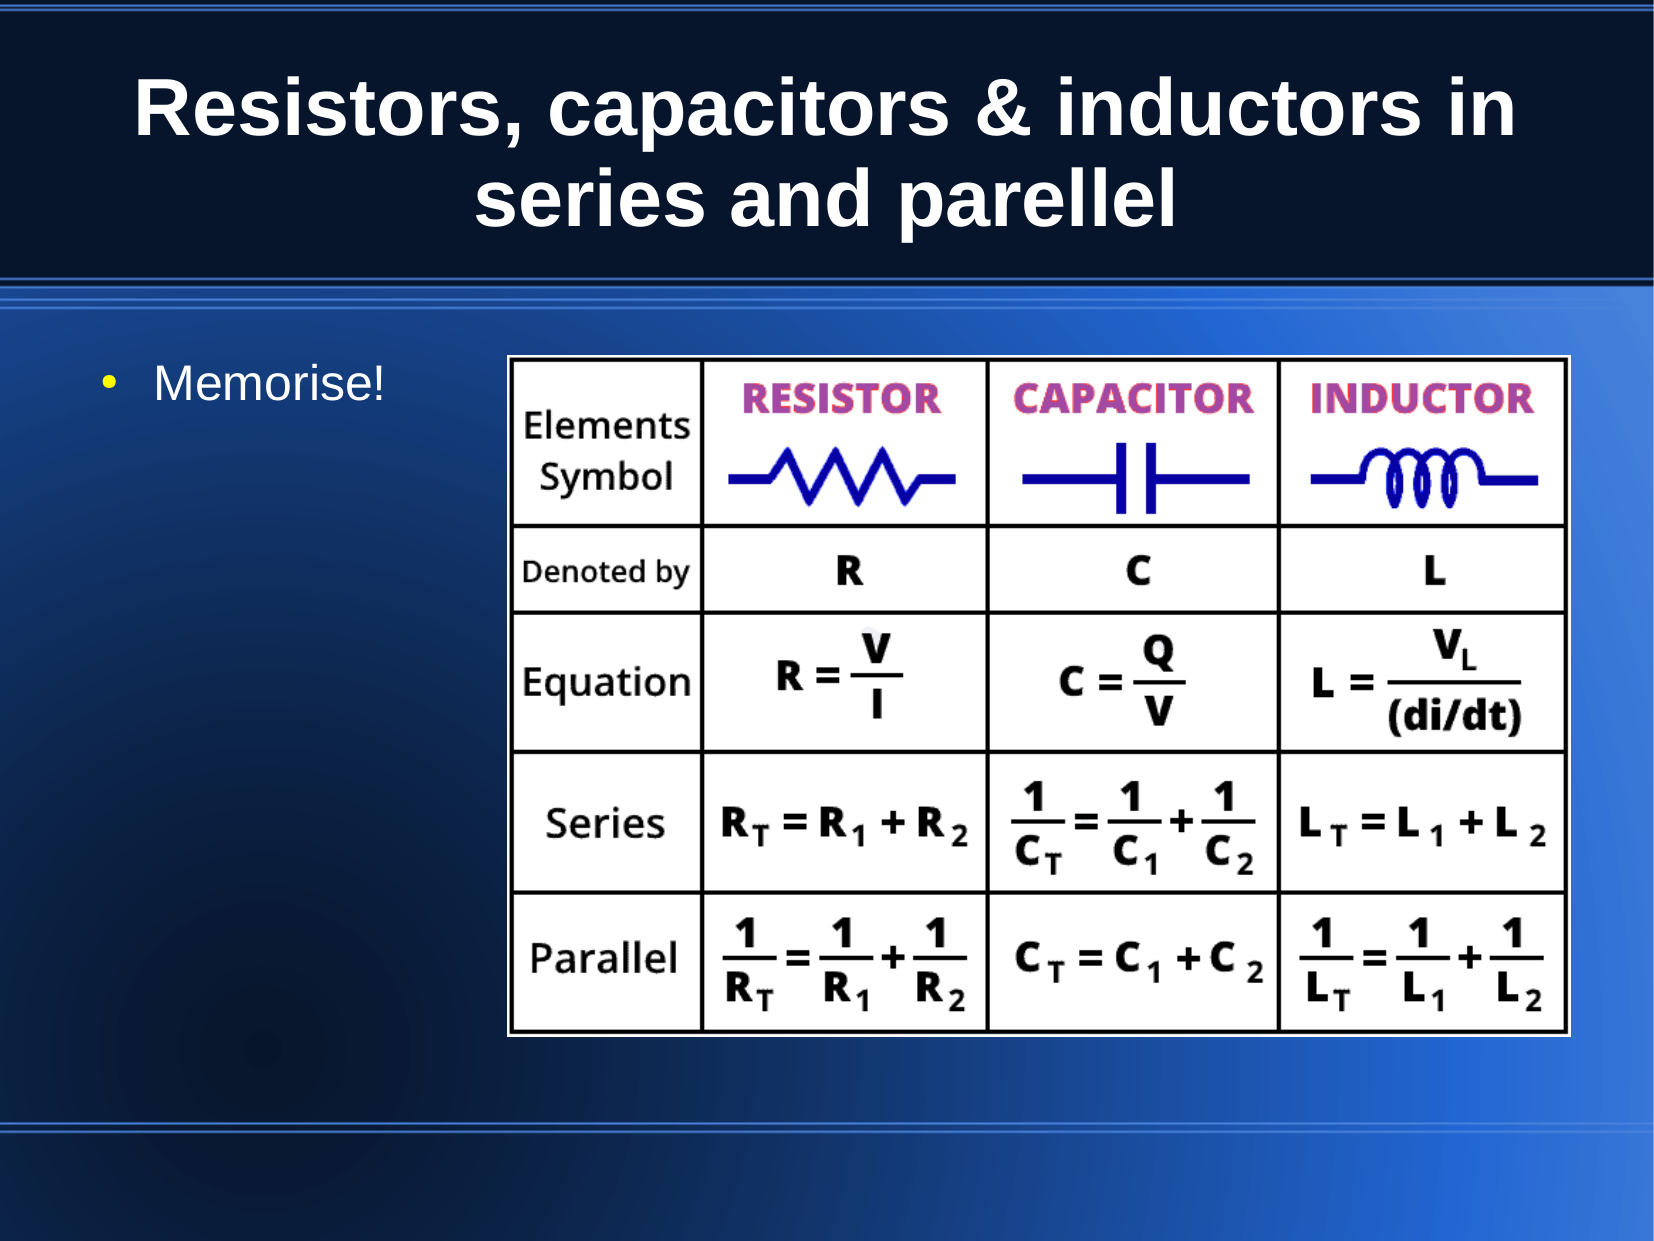

# Resistors, capacitors & inductors in series and parellel
Memorise!